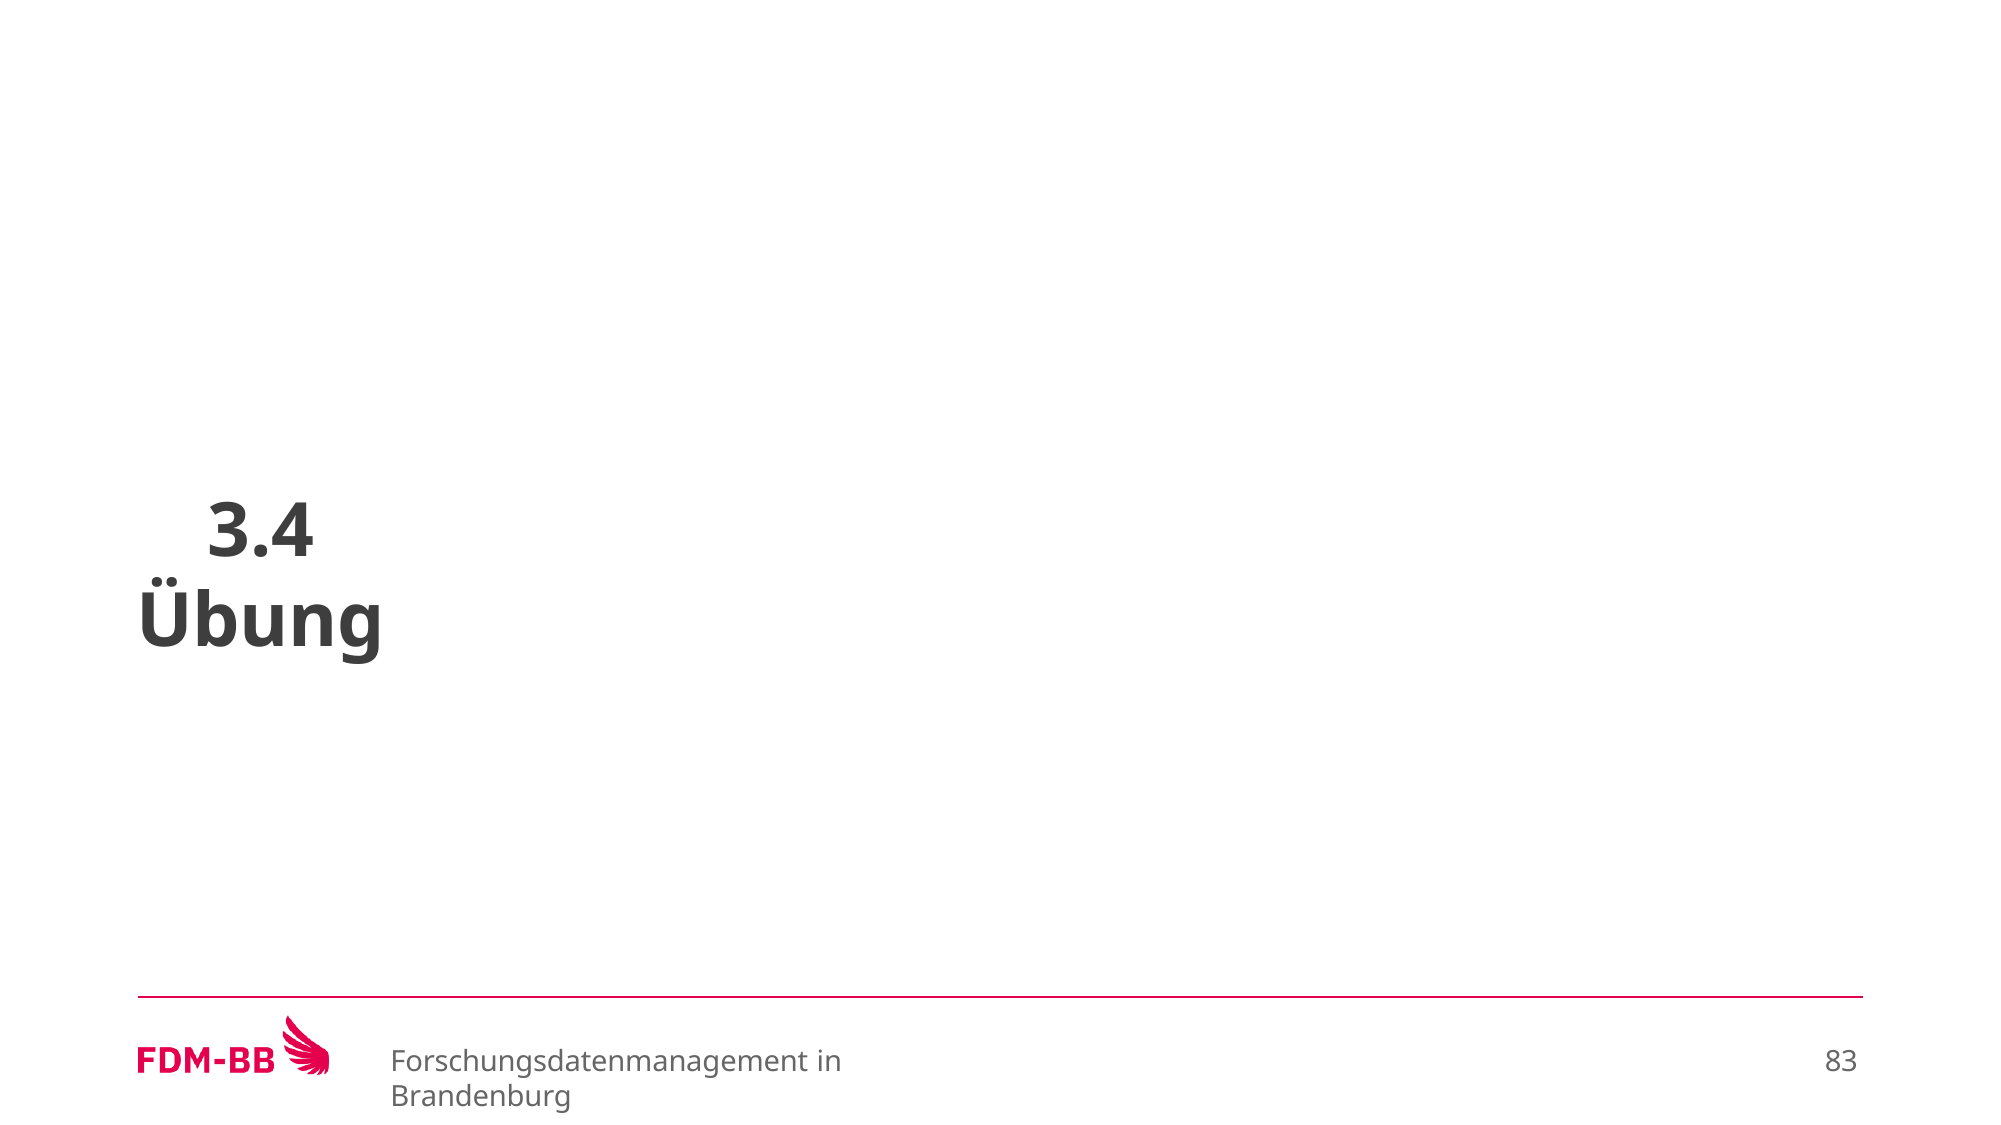

# 3.4 Übung
Forschungsdatenmanagement in Brandenburg
83